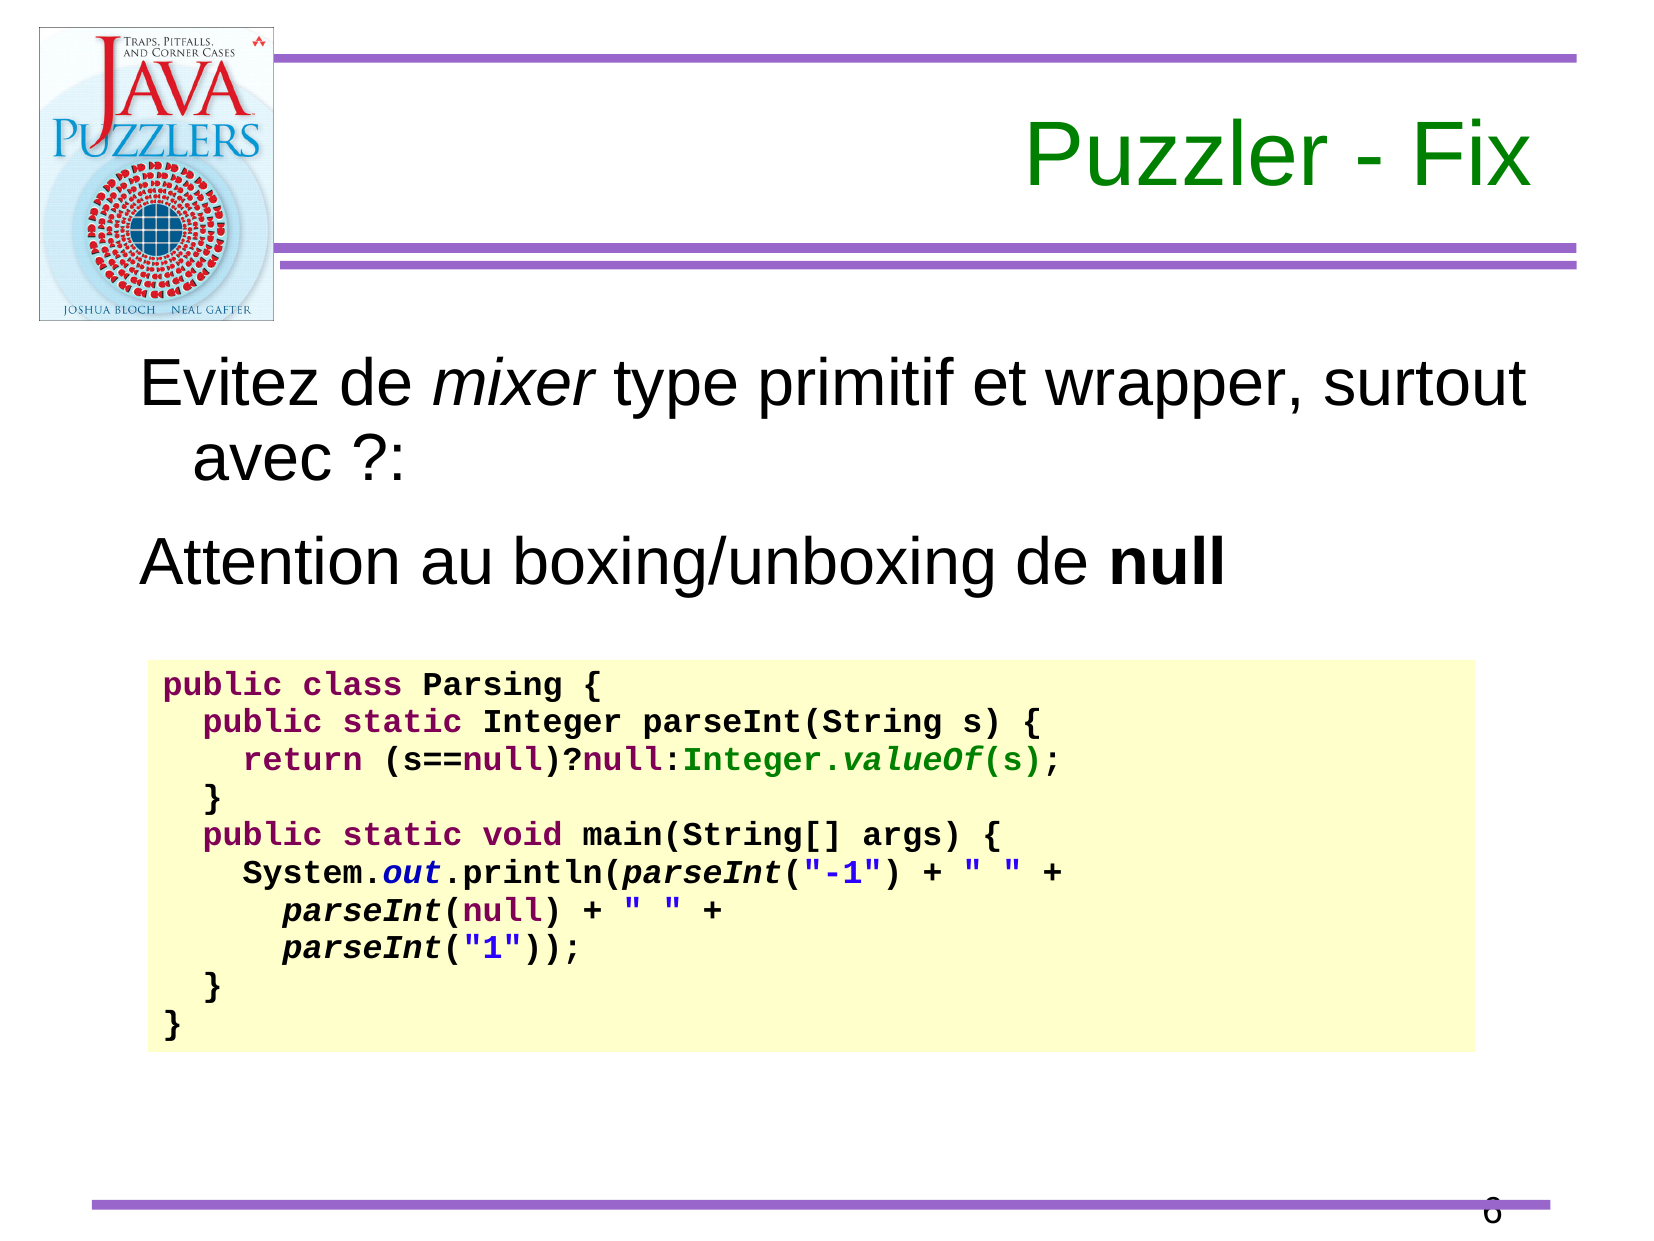

# Puzzler - Fix
Evitez de mixer type primitif et wrapper, surtout avec ?:
Attention au boxing/unboxing de null
public class Parsing {
 public static Integer parseInt(String s) {
 return (s==null)?null:Integer.valueOf(s);
 }
 public static void main(String[] args) {
 System.out.println(parseInt("-1") + " " +
 parseInt(null) + " " +
 parseInt("1"));
 }
}